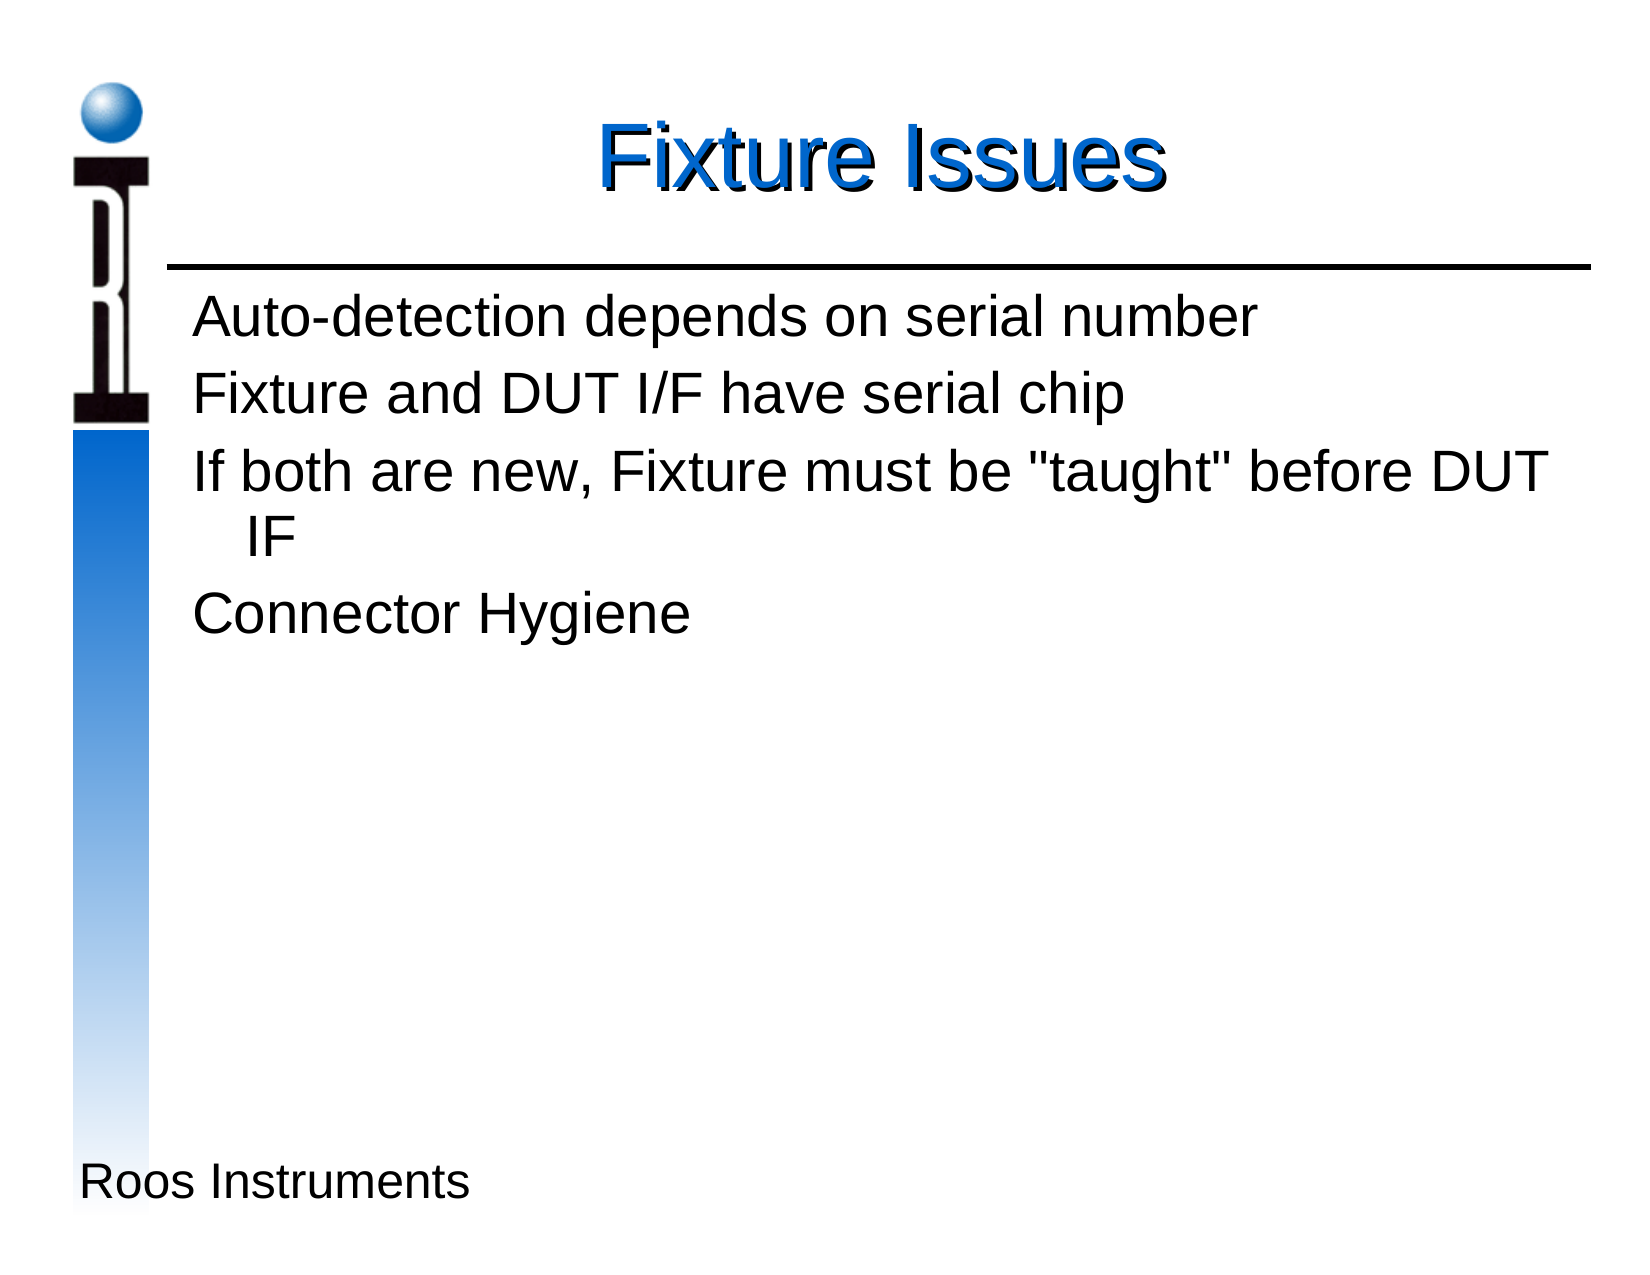

# Fixture Issues
Auto-detection depends on serial number
Fixture and DUT I/F have serial chip
If both are new, Fixture must be "taught" before DUT IF
Connector Hygiene